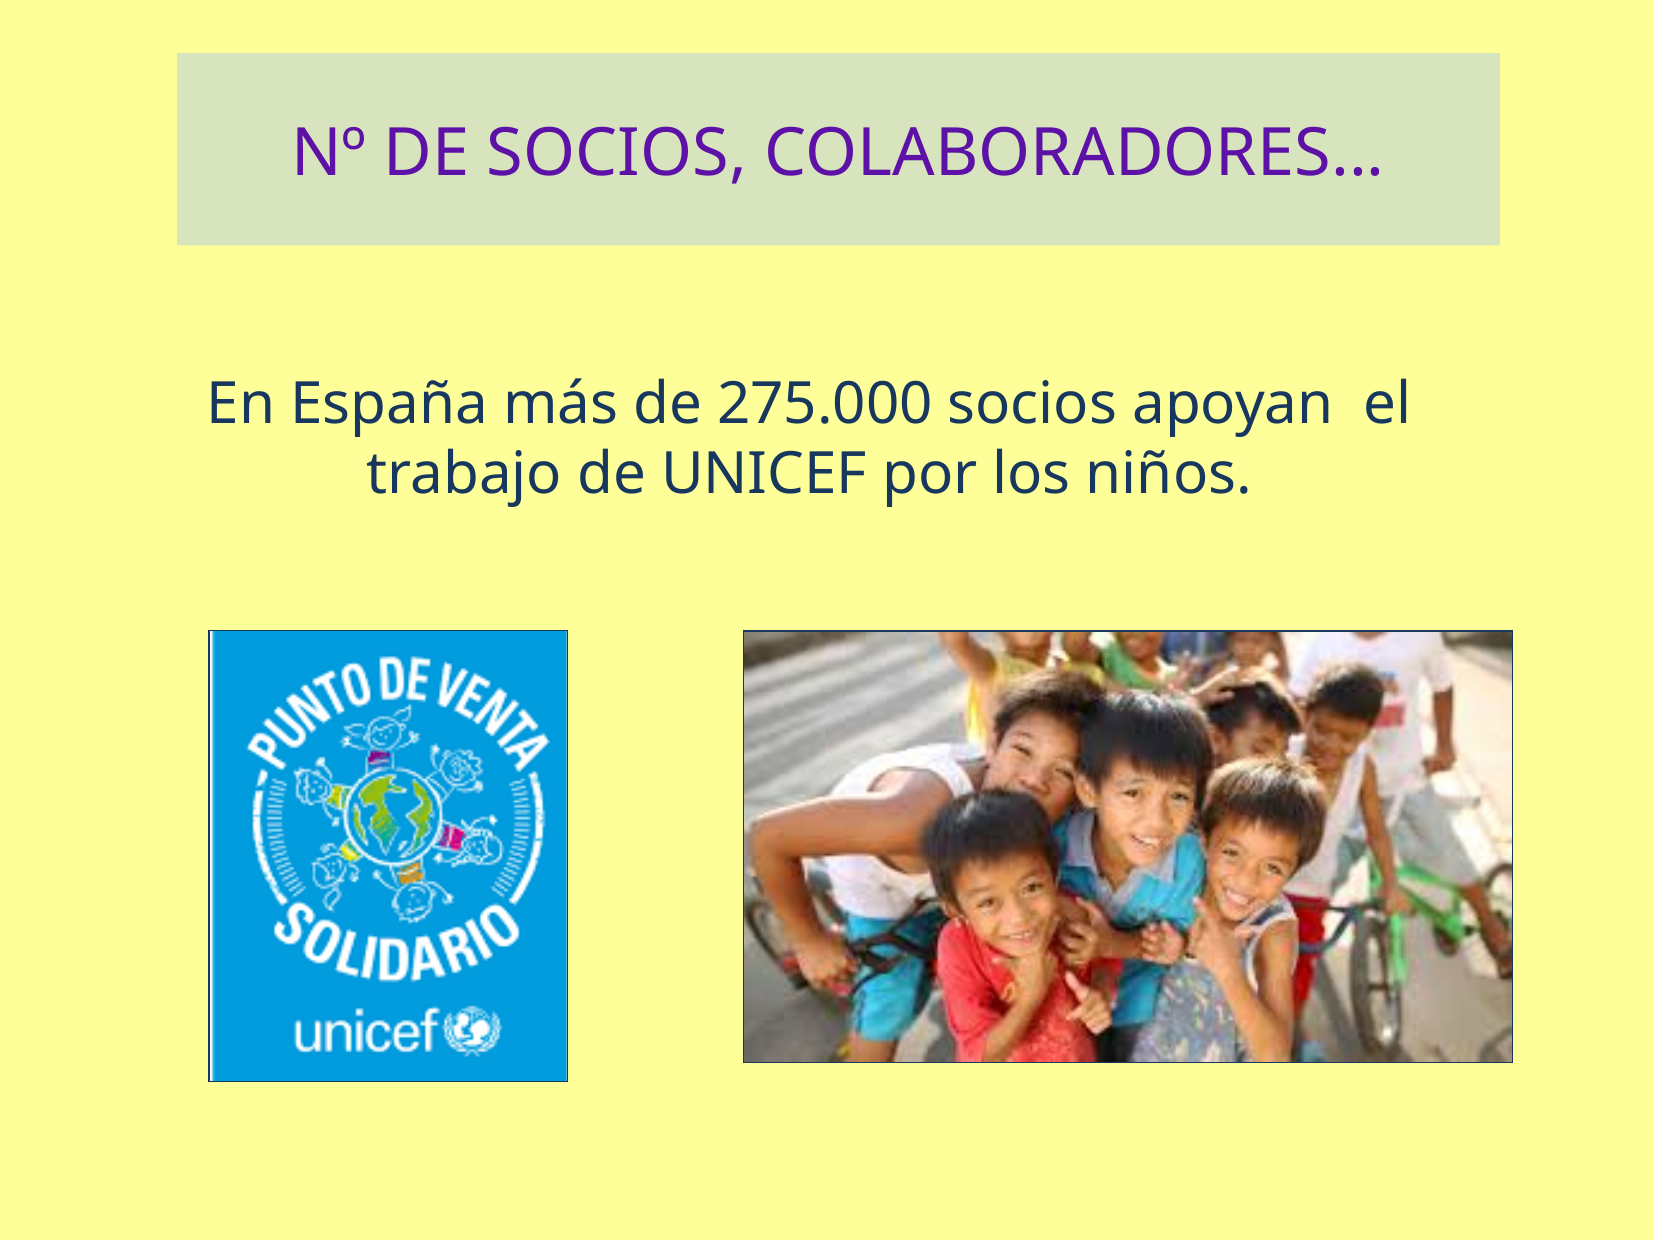

# Nº DE SOCIOS, COLABORADORES...
En España más de 275.000 socios apoyan el trabajo de UNICEF por los niños.